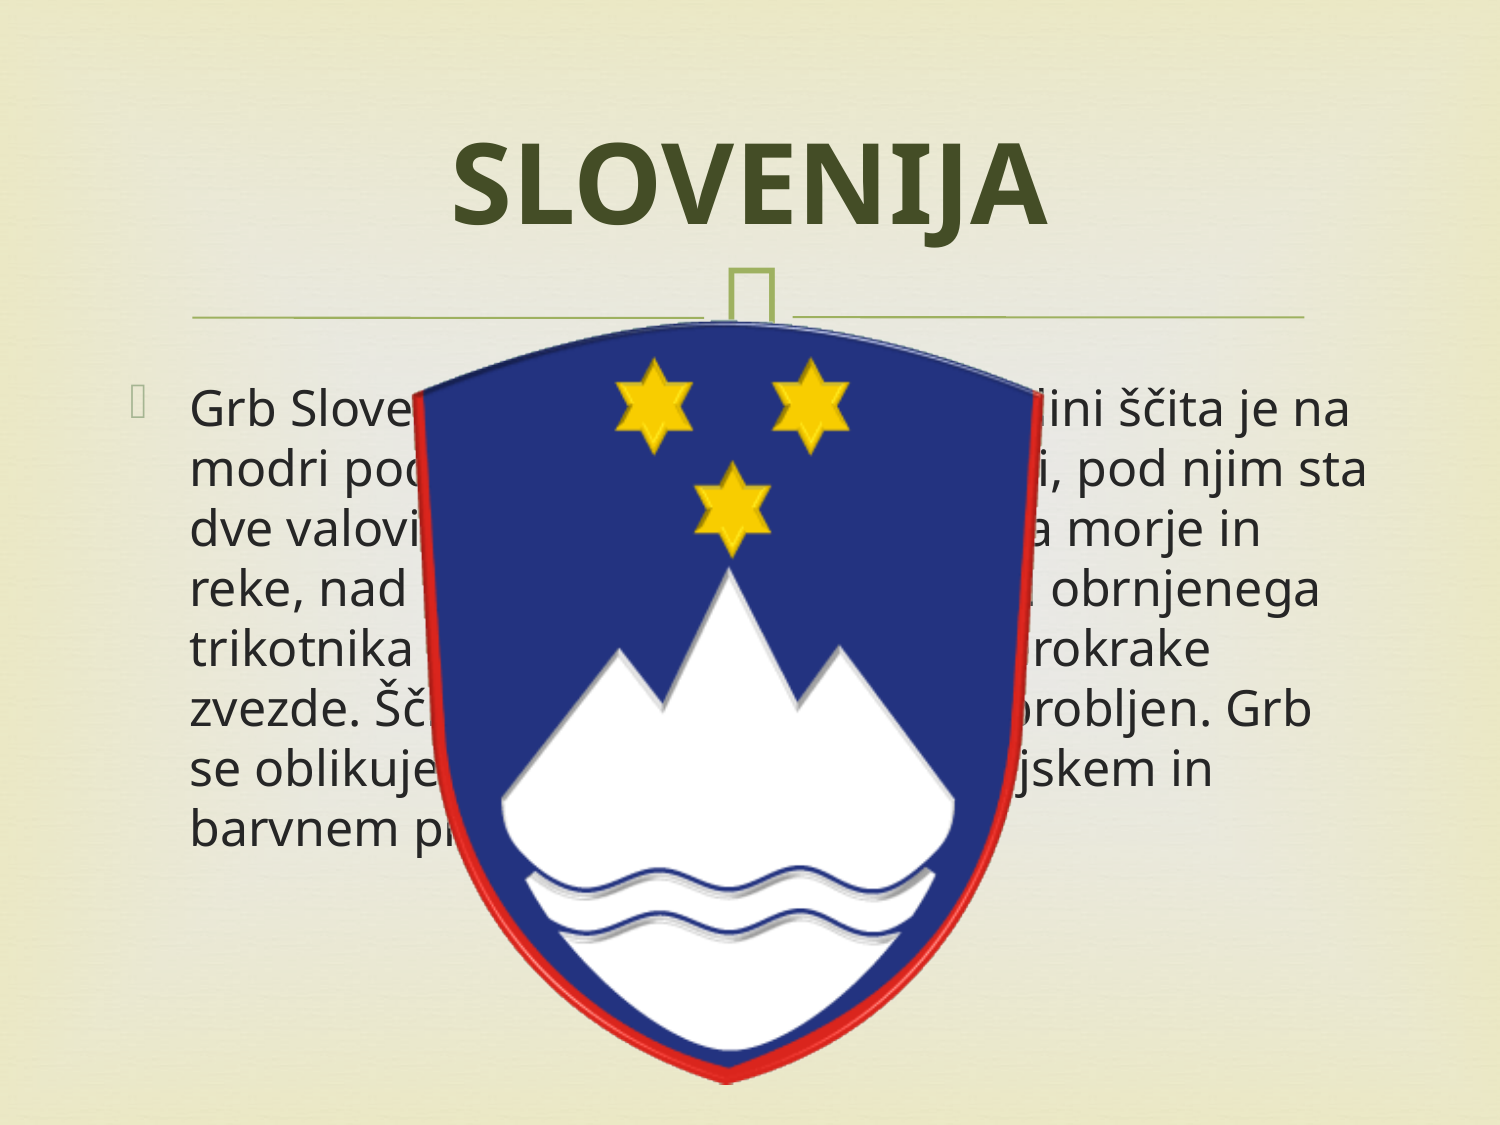

SLOVENIJA
# Grb Slovenije ima obliko ščita. V sredini ščita je na modri podlagi lik Triglava v beli barvi, pod njim sta dve valoviti modri črti, ki ponazarjata morje in reke, nad njim pa so v obliki navzdol obrnjenega trikotnika razporejene tri zlate šesterokrake zvezde. Ščit je ob stranicah rdeče obrobljen. Grb se oblikuje po določenem geometrijskem in barvnem pravilu.